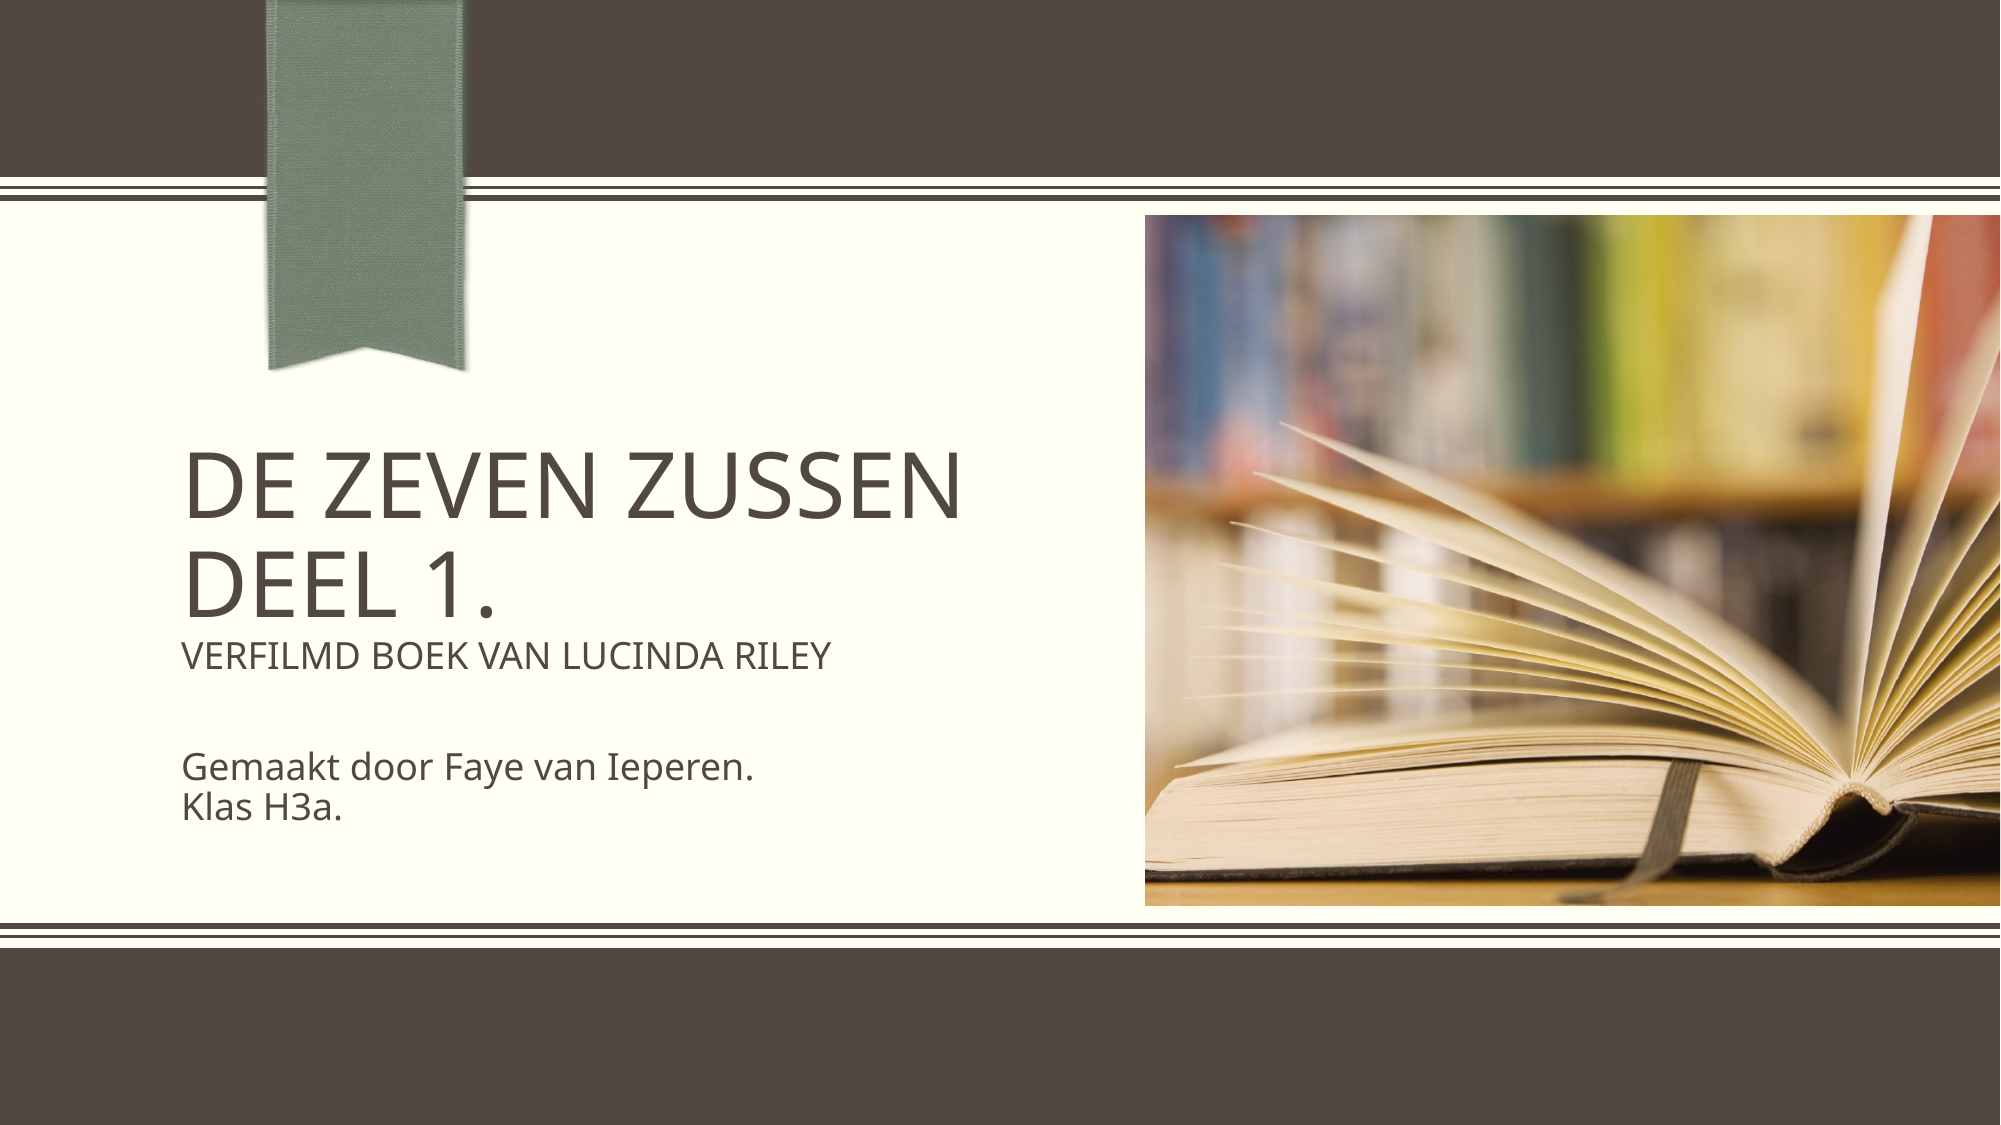

# De zeven zussen deel 1. Verfilmd boek van lucinda riley
Gemaakt door Faye van Ieperen.
Klas H3a.